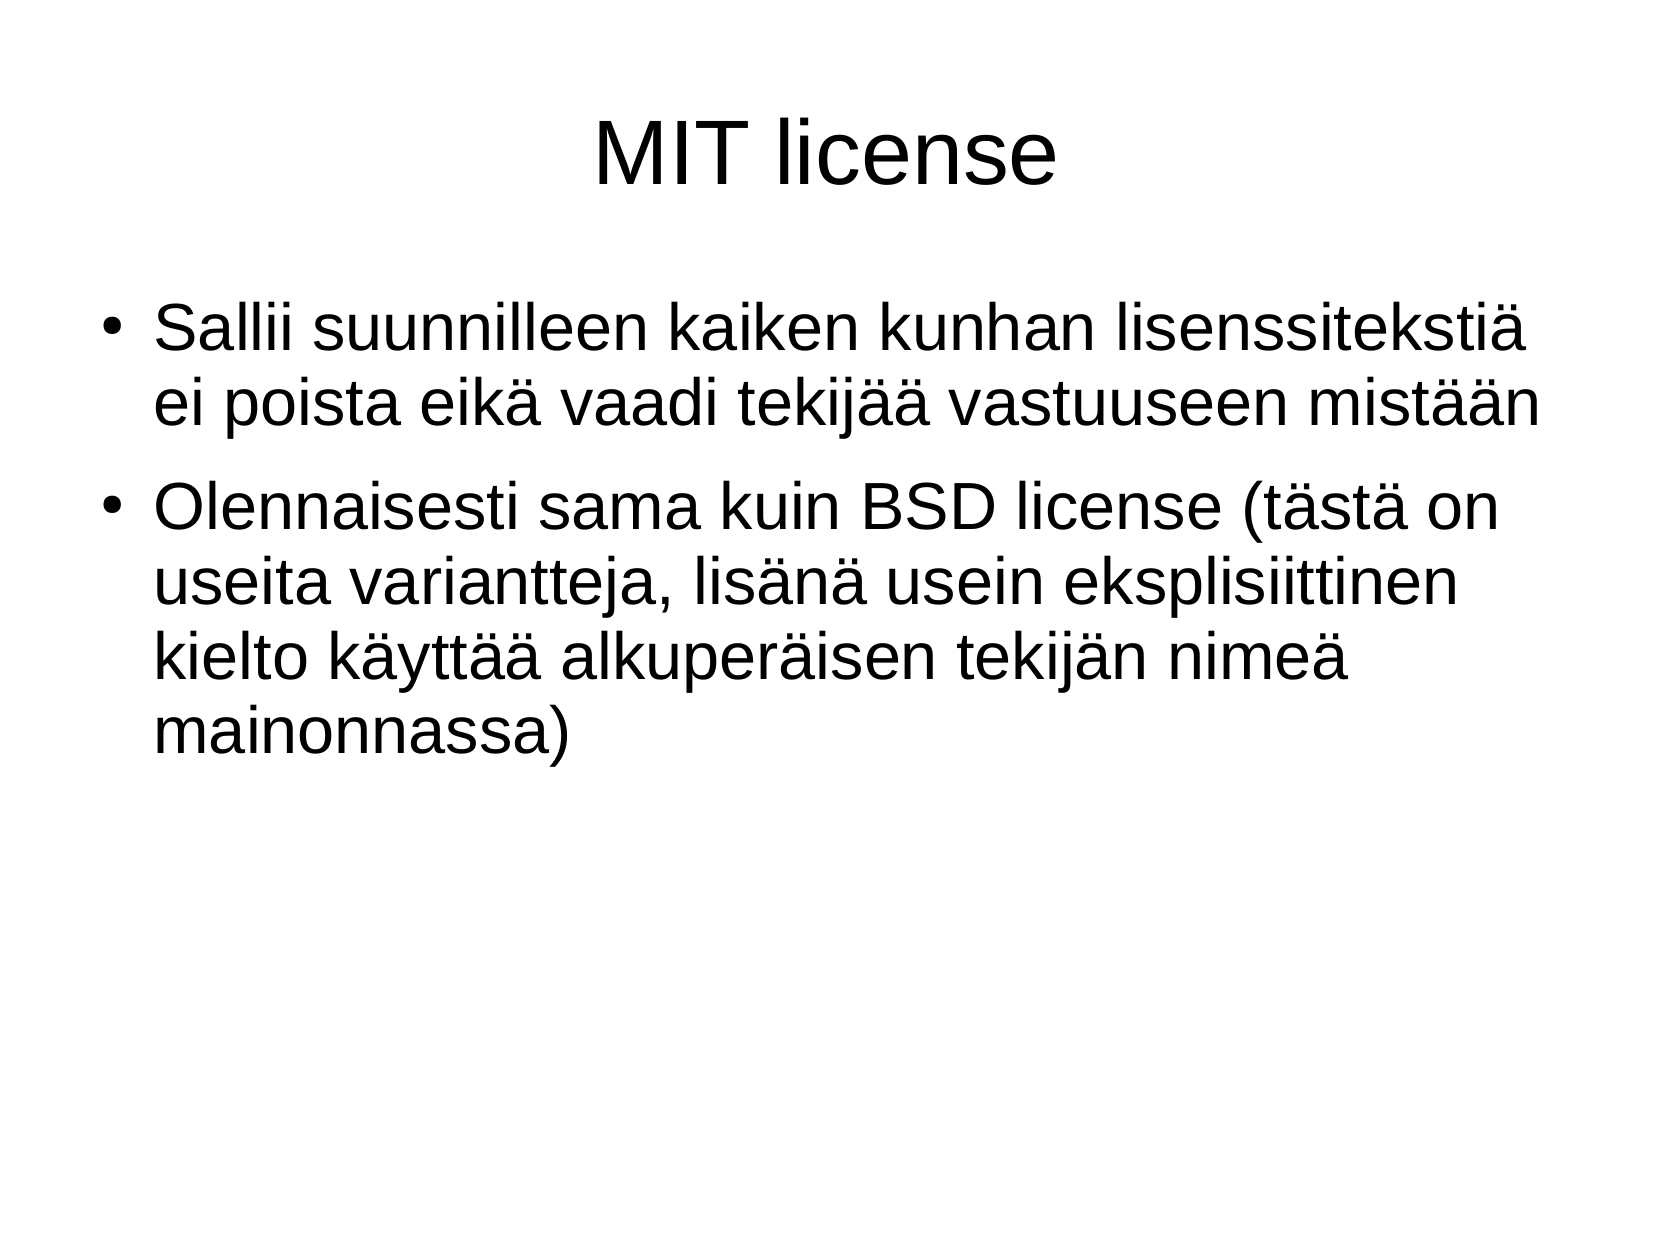

# MIT license
Sallii suunnilleen kaiken kunhan lisenssitekstiä ei poista eikä vaadi tekijää vastuuseen mistään
Olennaisesti sama kuin BSD license (tästä on useita variantteja, lisänä usein eksplisiittinen kielto käyttää alkuperäisen tekijän nimeä mainonnassa)